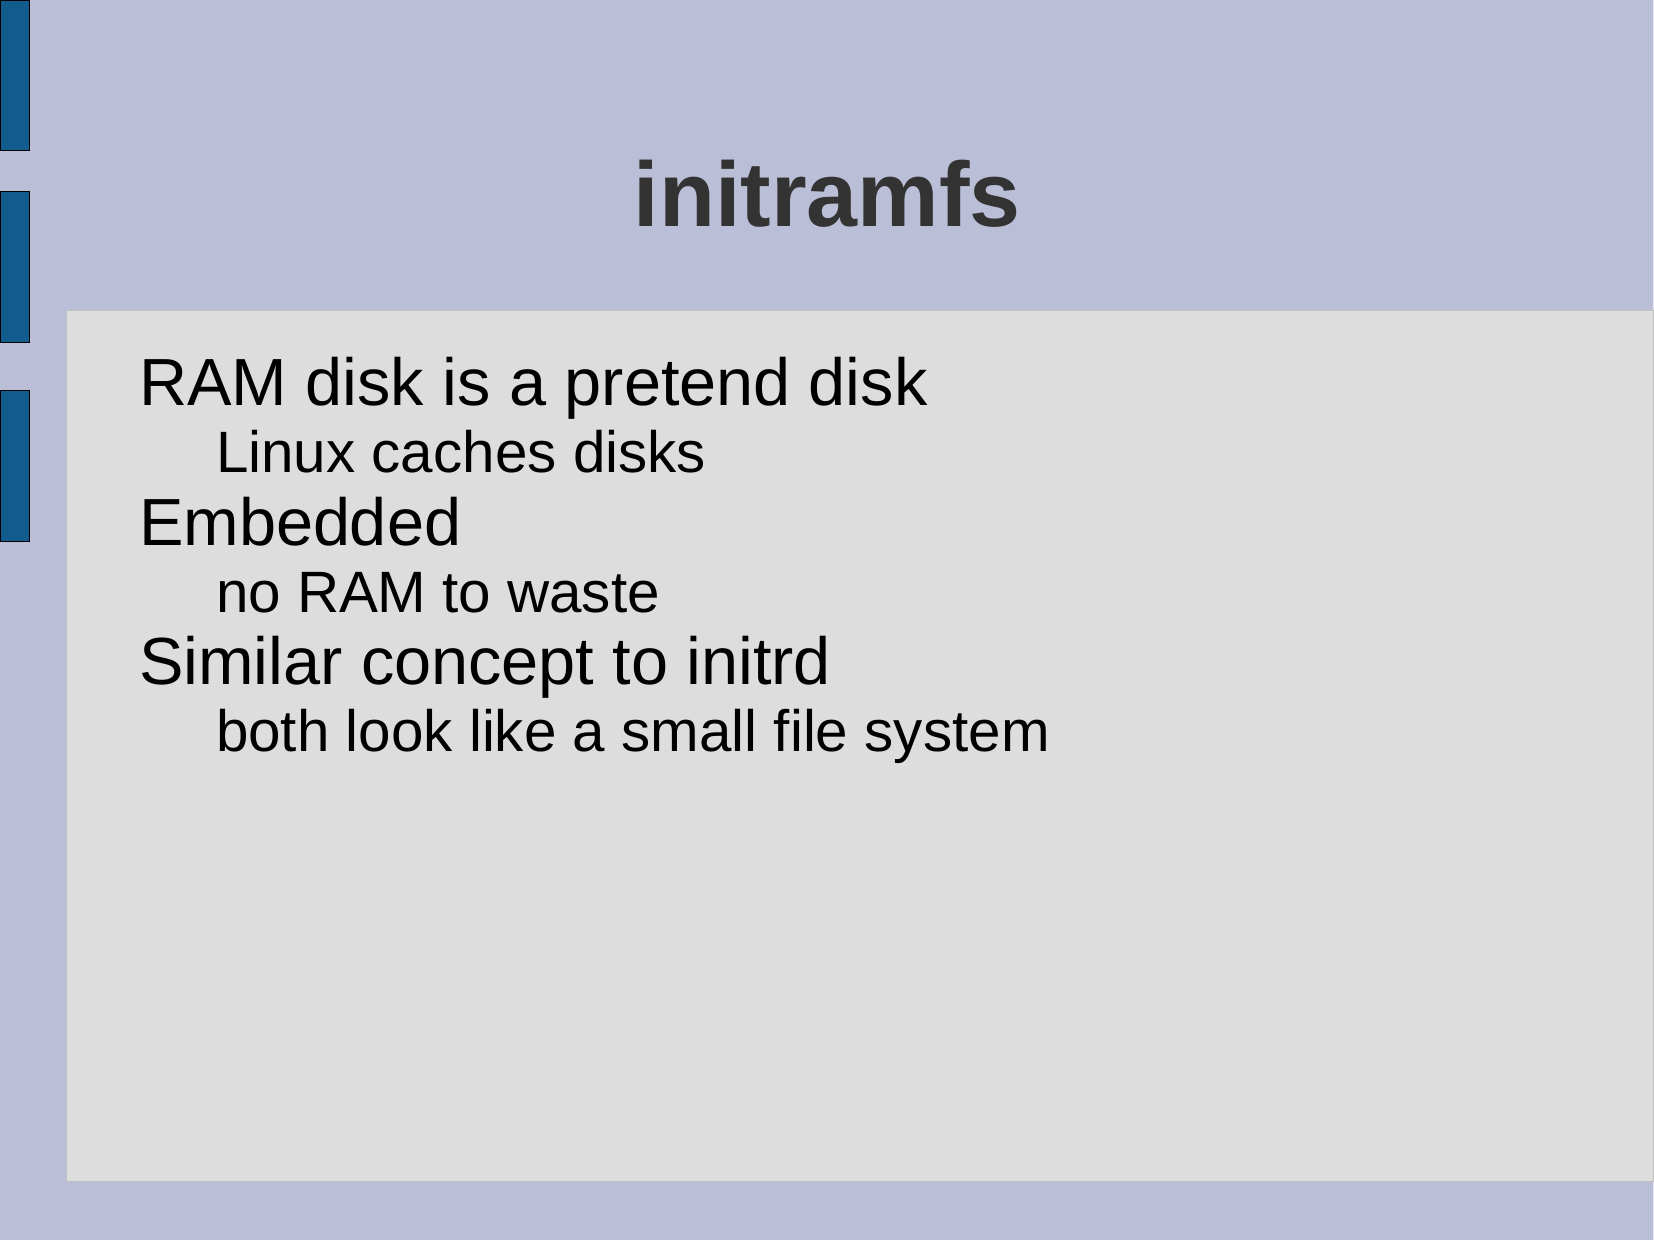

# initramfs
RAM disk is a pretend disk
Linux caches disks
Embedded
no RAM to waste
Similar concept to initrd
both look like a small file system